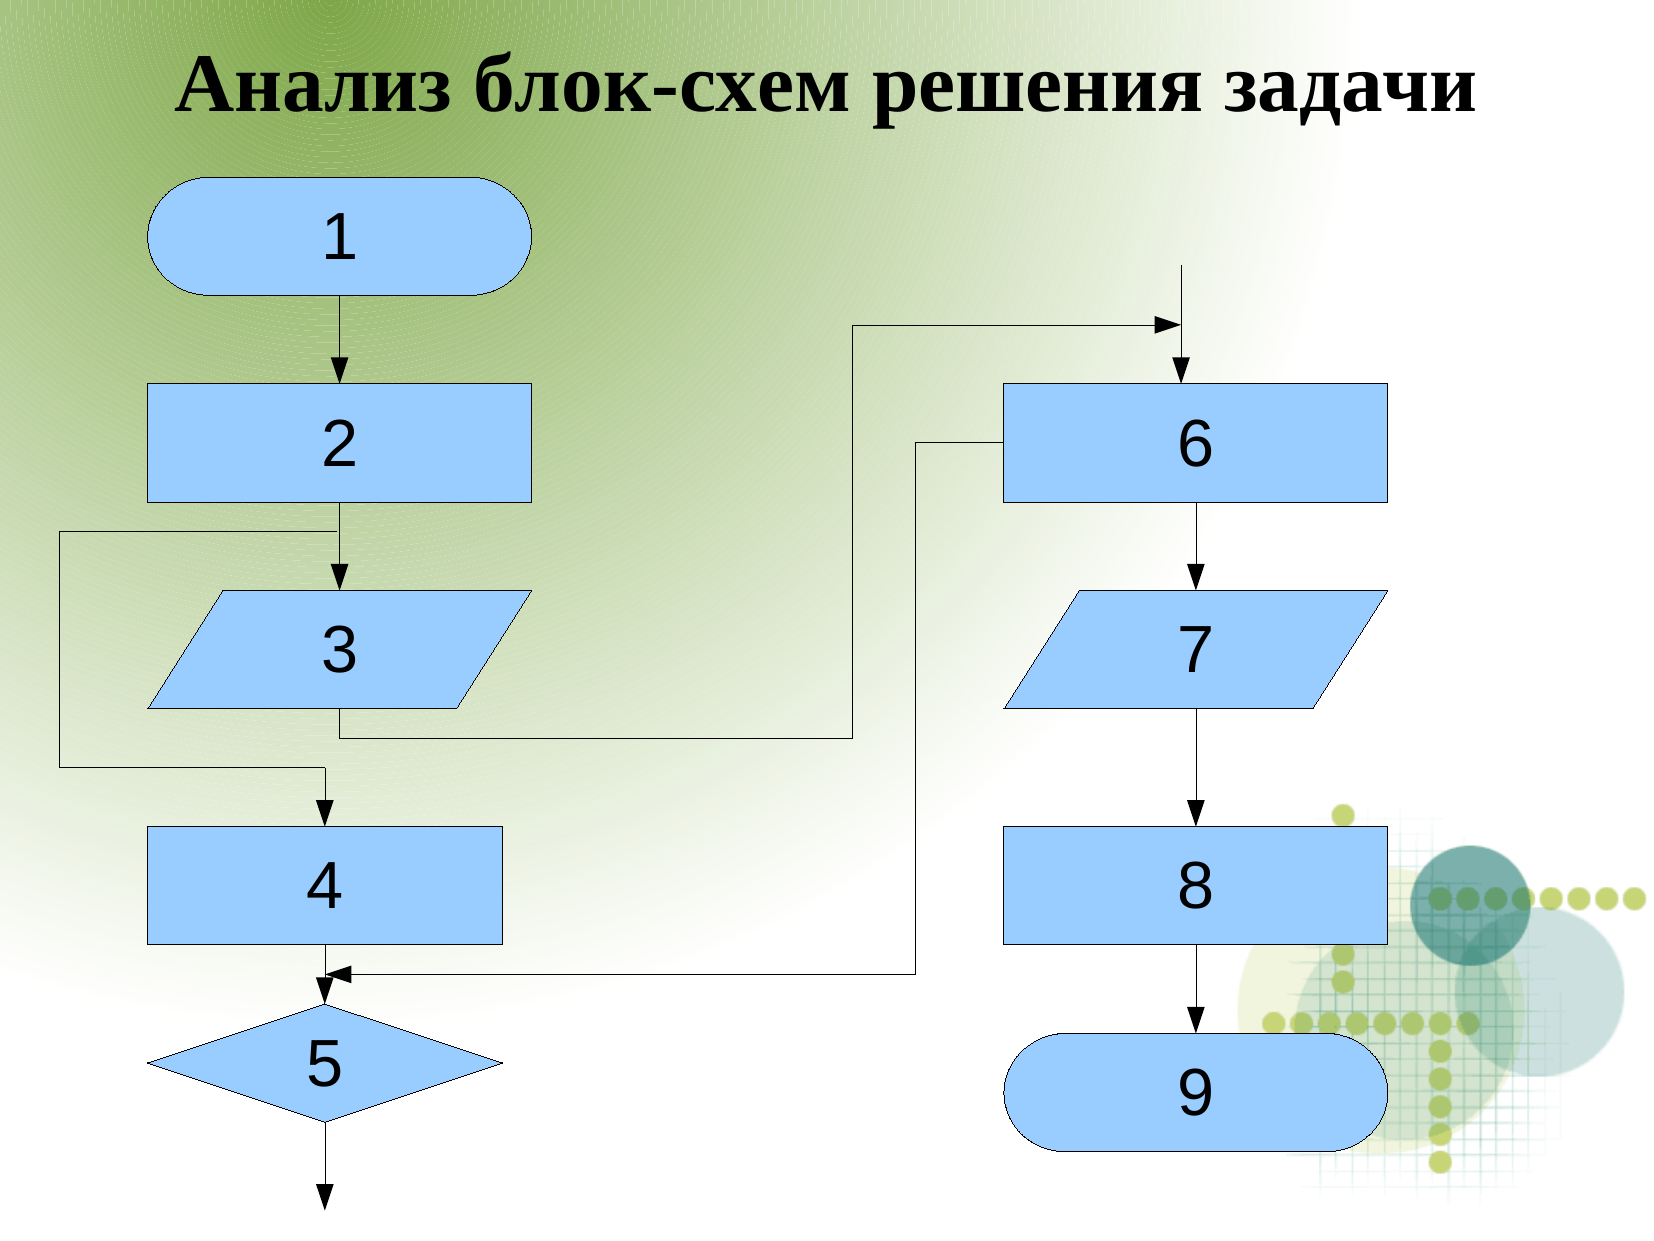

Анализ блок-схем решения задачи
1
2
6
3
7
4
8
5
9